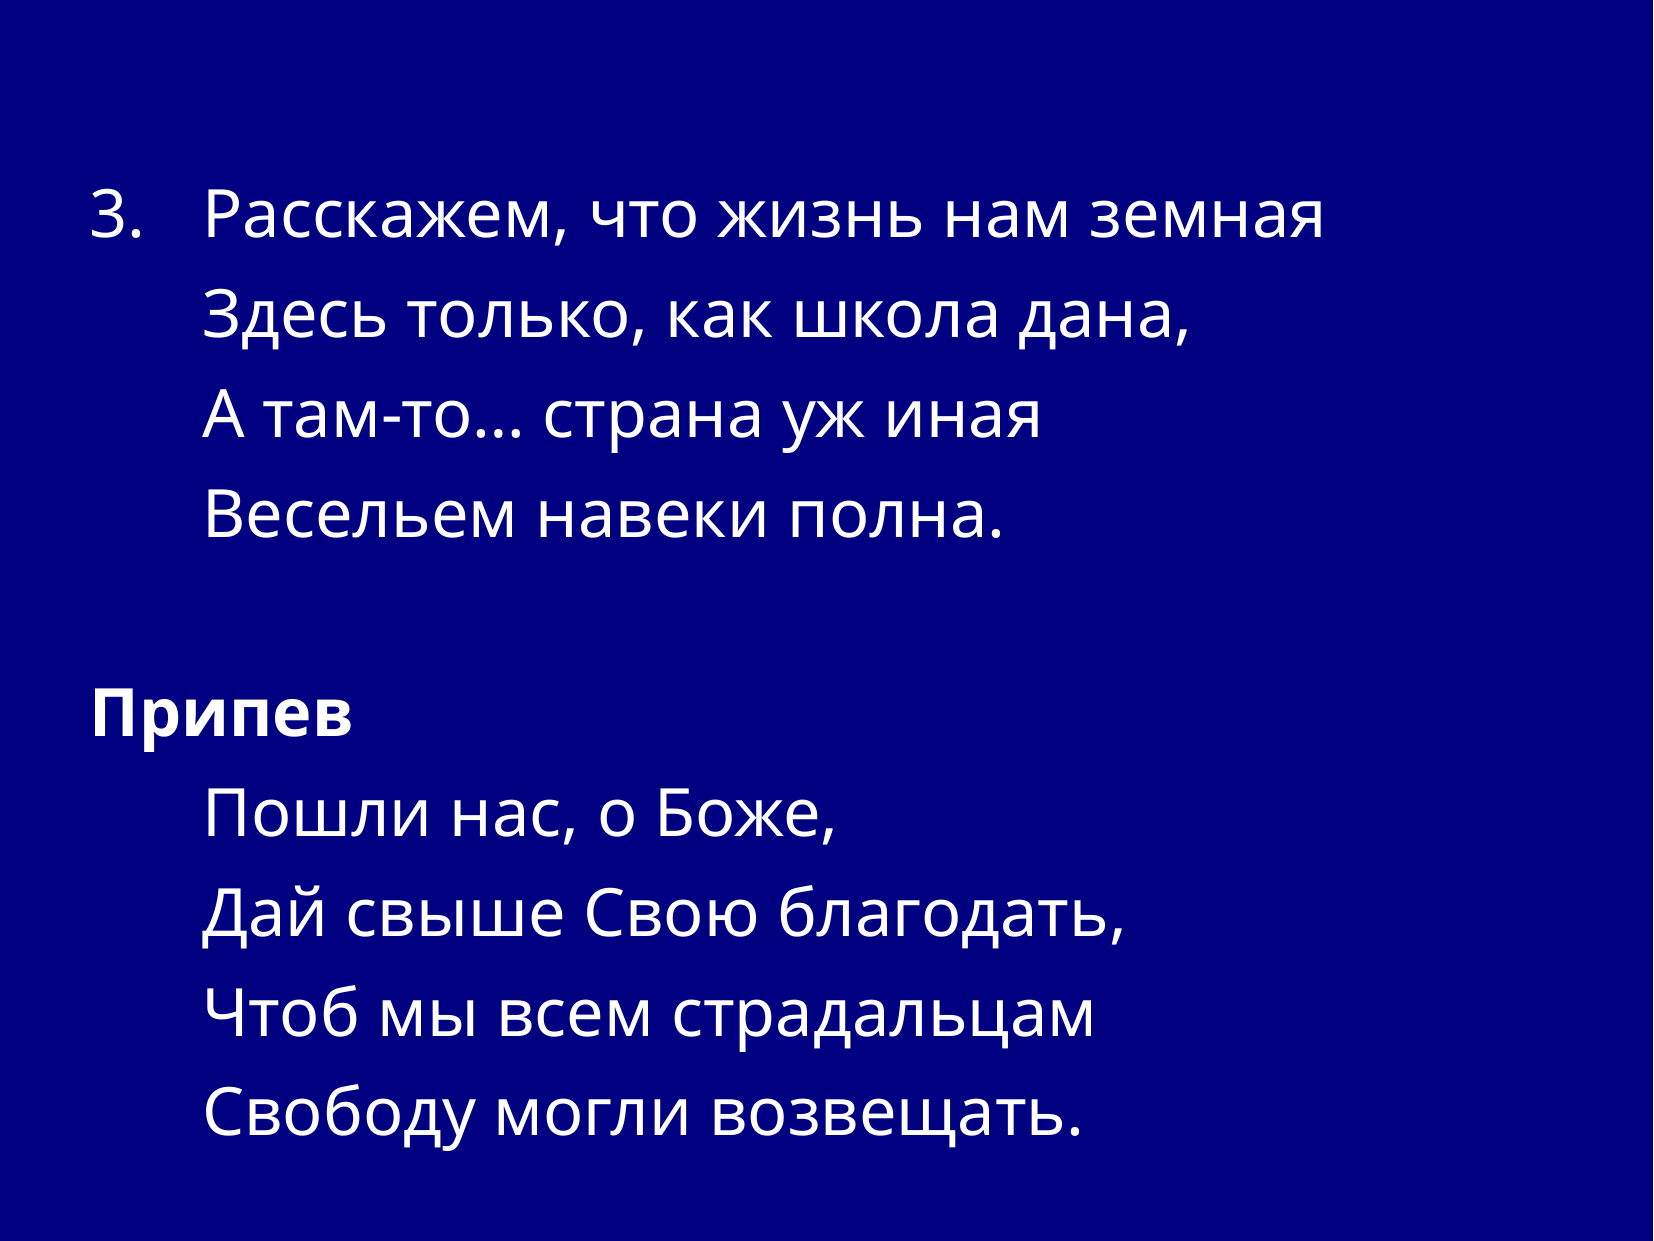

3.	Расскажем, что жизнь нам земная
	Здесь только, как школа дана,
	А там-то… страна уж иная
	Весельем навеки полна.
Припев
	Пошли нас, о Боже,
	Дай свыше Свою благодать,
	Чтоб мы всем страдальцам
	Свободу могли возвещать.